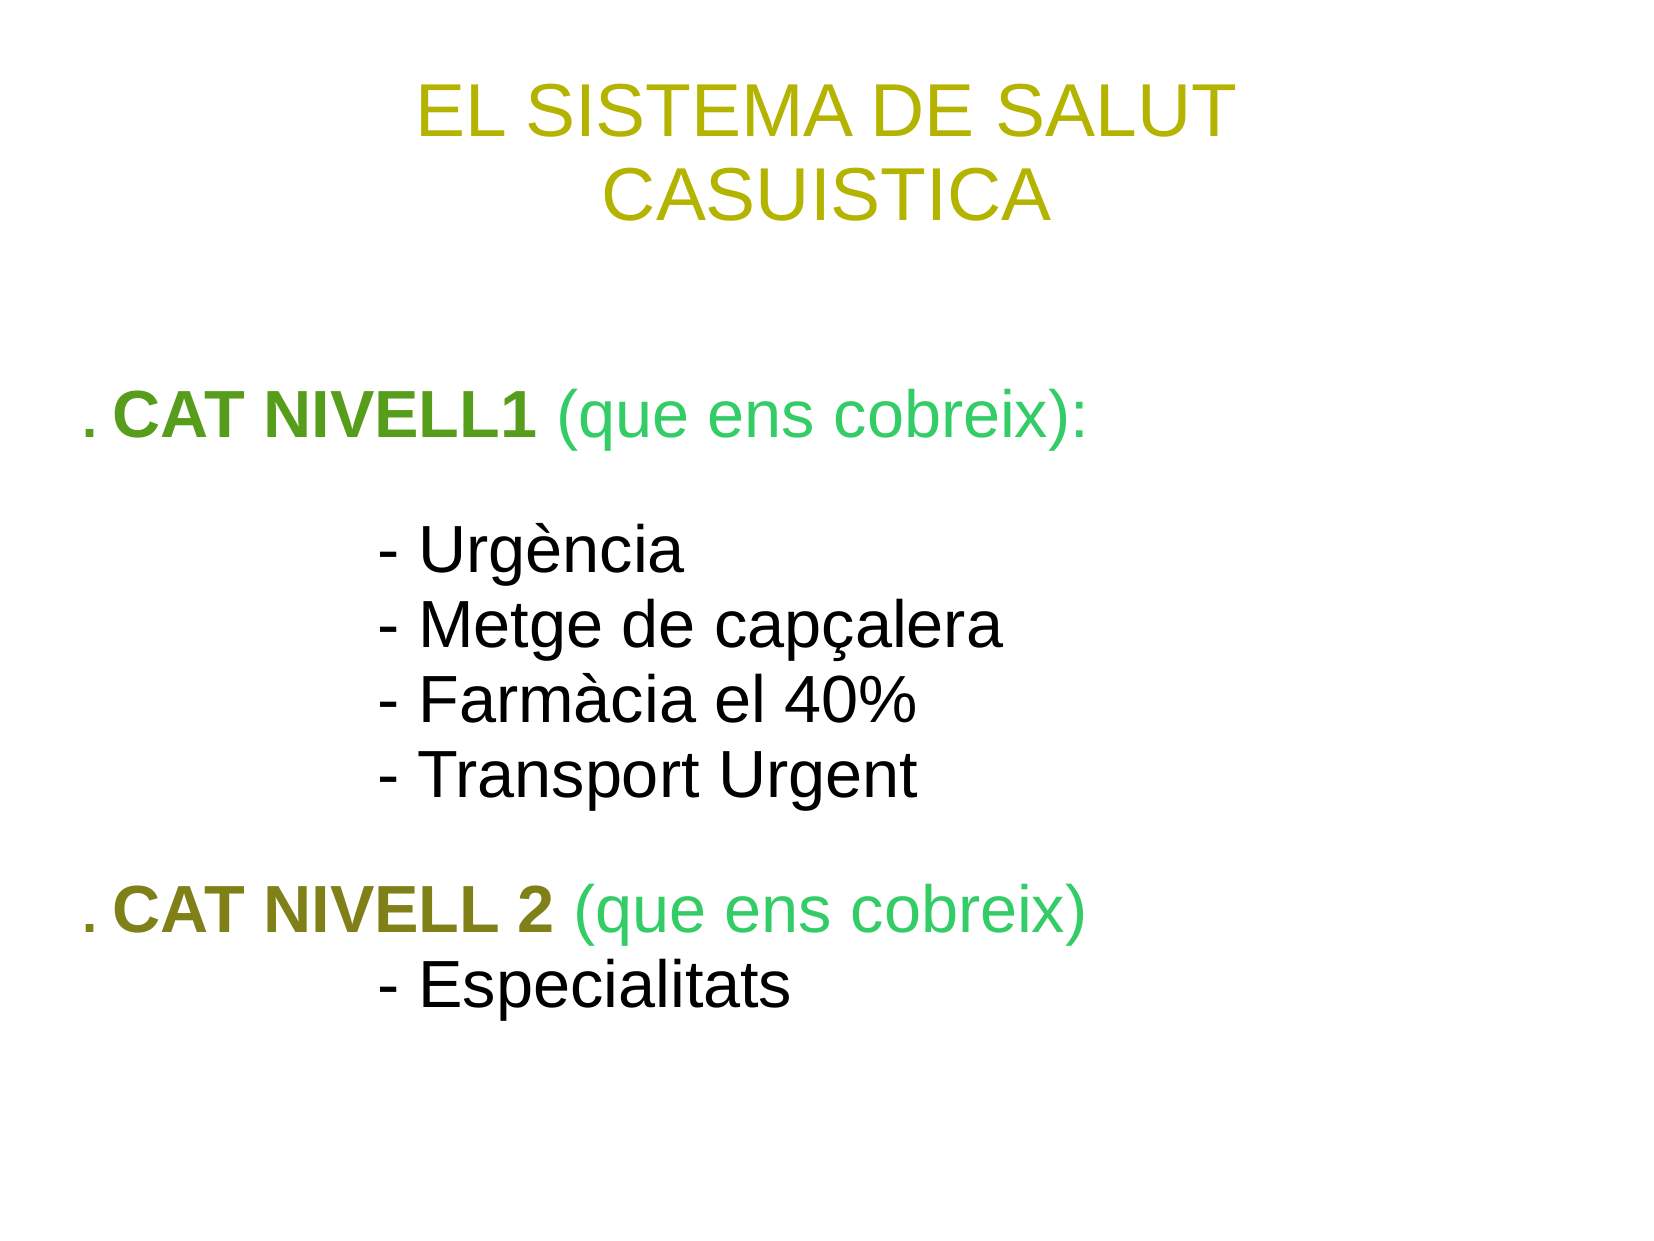

# EL SISTEMA DE SALUT CASUISTICA
. CAT NIVELL1 (que ens cobreix):
				- Urgència
				- Metge de capçalera
				- Farmàcia el 40%
				- Transport Urgent
. CAT NIVELL 2 (que ens cobreix)
				- Especialitats